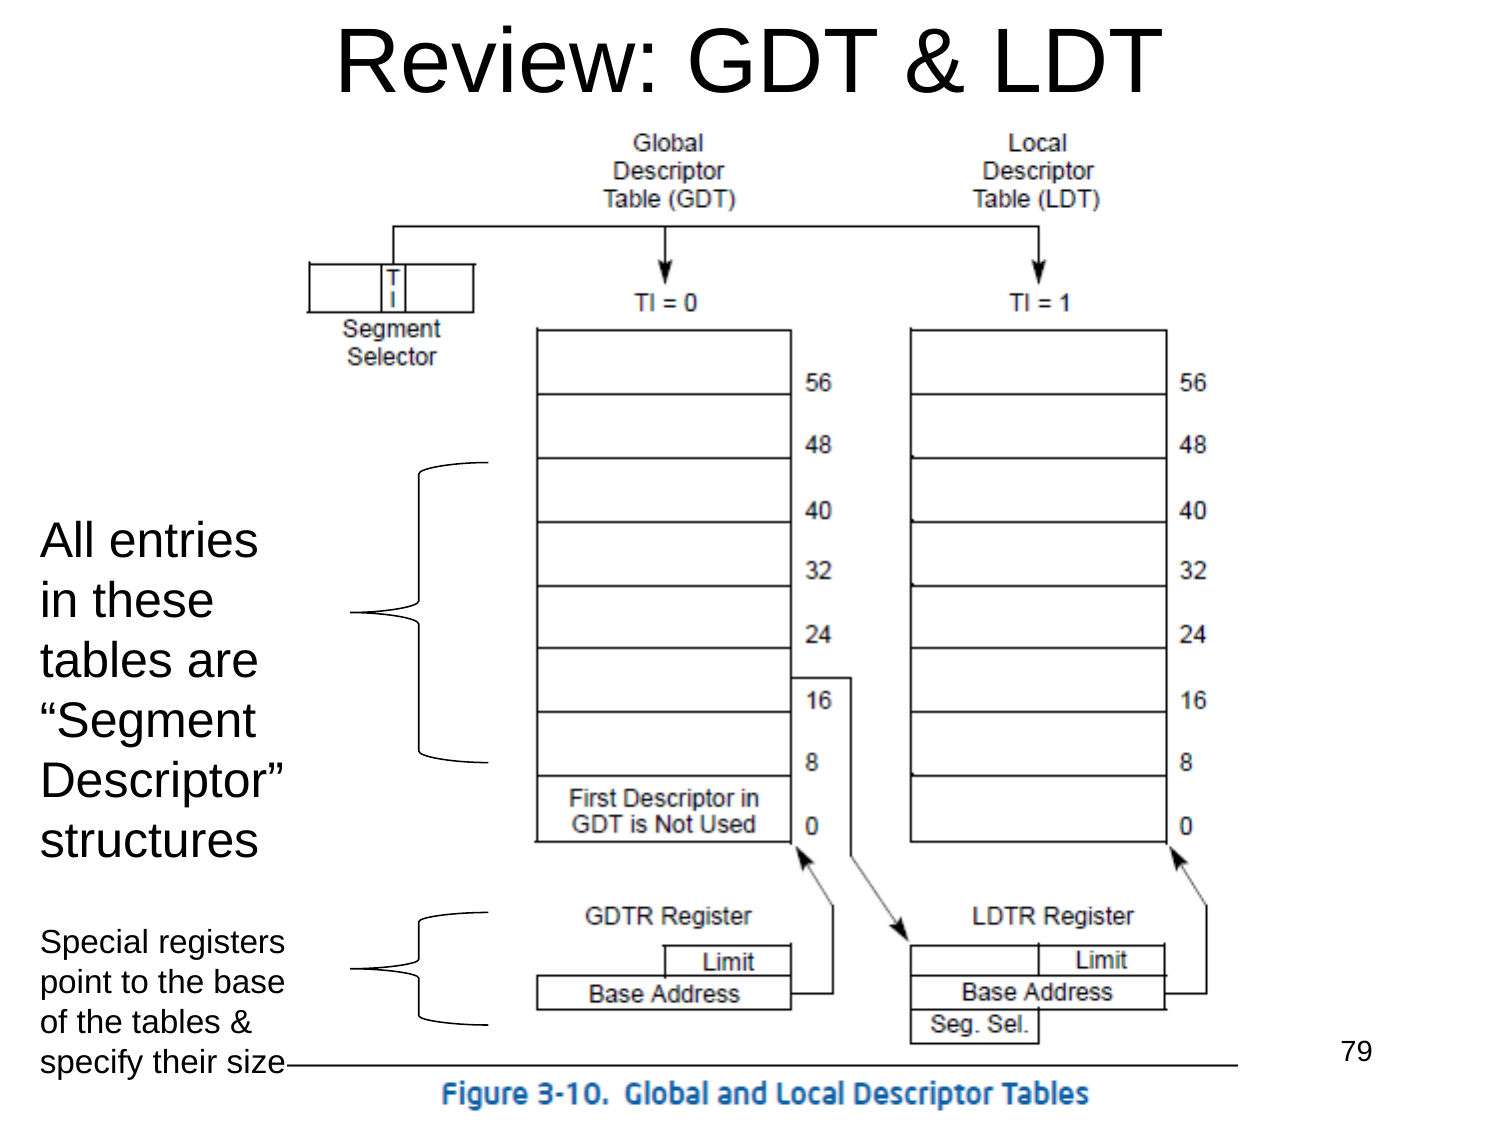

# Review: GDT & LDT
All entries in these tables are “Segment Descriptor” structures
Special registers point to the base of the tables & specify their size